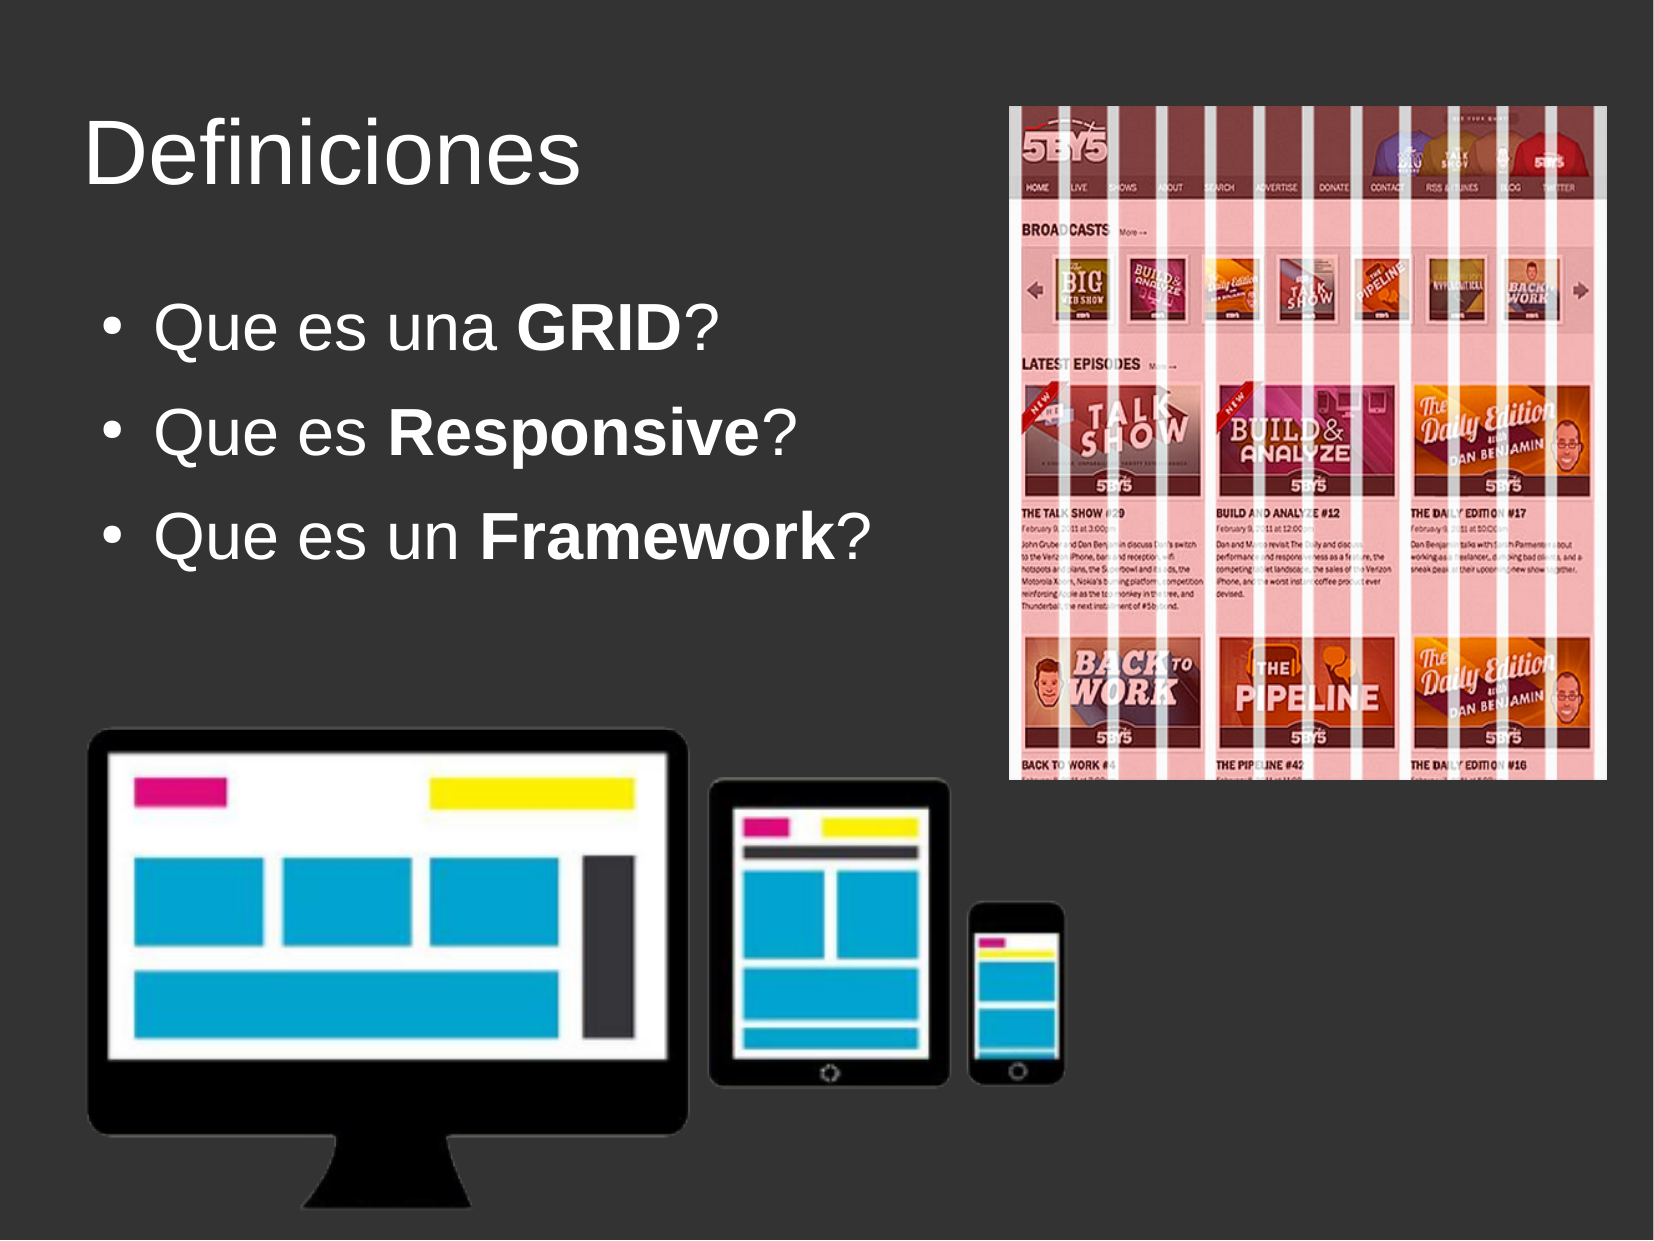

# Definiciones
Que es una GRID?
Que es Responsive?
Que es un Framework?